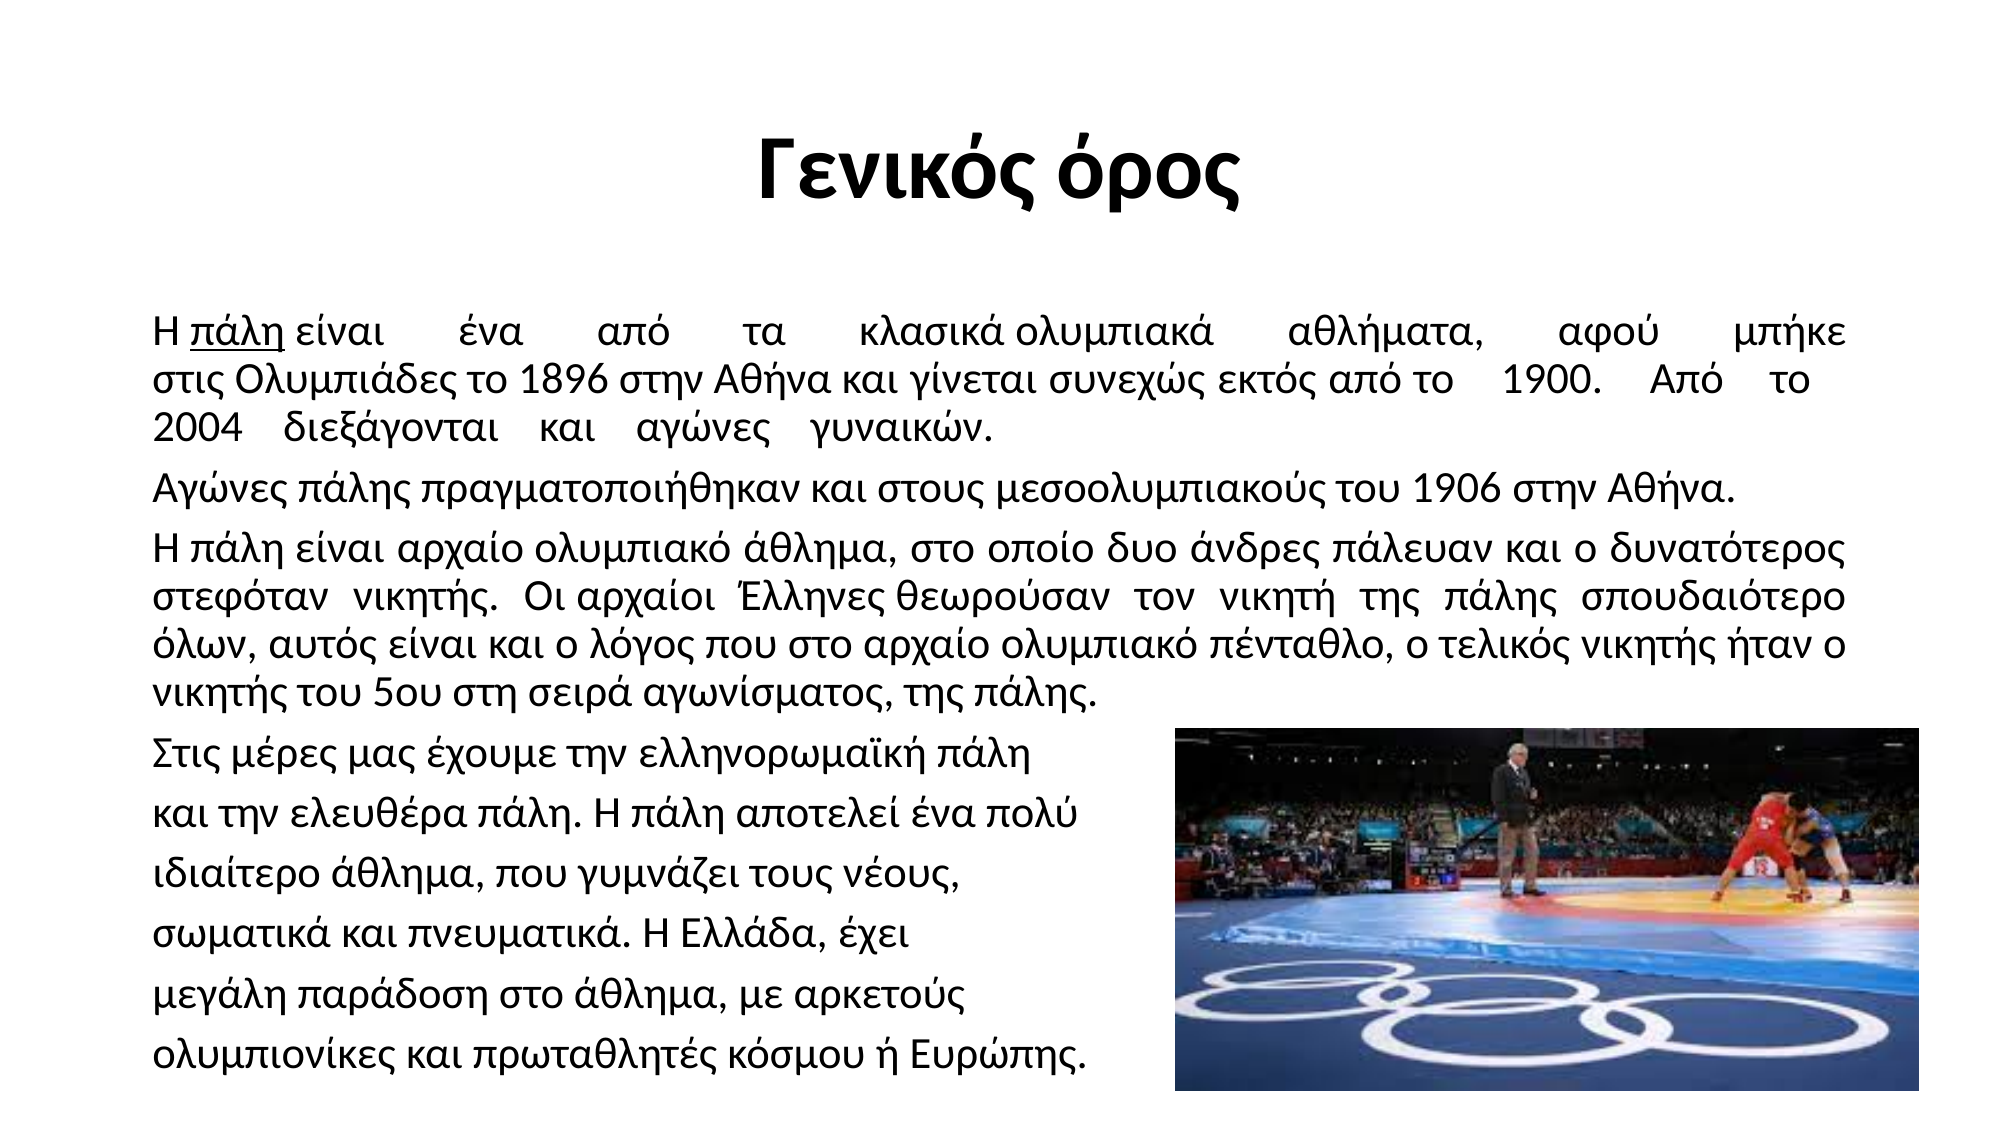

# Γενικός όρος
Η πάλη είναι ένα από τα κλασικά ολυμπιακά αθλήματα, αφού μπήκε στις Ολυμπιάδες το 1896 στην Αθήνα και γίνεται συνεχώς εκτός από το 1900. Από το 2004 διεξάγονται και αγώνες γυναικών.
Αγώνες πάλης πραγματοποιήθηκαν και στους μεσοολυμπιακούς του 1906 στην Αθήνα.
Η πάλη είναι αρχαίο ολυμπιακό άθλημα, στο οποίο δυο άνδρες πάλευαν και ο δυνατότερος στεφόταν νικητής. Οι αρχαίοι Έλληνες θεωρούσαν τον νικητή της πάλης σπουδαιότερο όλων, αυτός είναι και ο λόγος που στο αρχαίο ολυμπιακό πένταθλο, ο τελικός νικητής ήταν ο νικητής του 5ου στη σειρά αγωνίσματος, της πάλης.
Στις μέρες μας έχουμε την ελληνορωμαϊκή πάλη
και την ελευθέρα πάλη. Η πάλη αποτελεί ένα πολύ
ιδιαίτερο άθλημα, που γυμνάζει τους νέους,
σωματικά και πνευματικά. Η Ελλάδα, έχει
μεγάλη παράδοση στο άθλημα, με αρκετούς
ολυμπιονίκες και πρωταθλητές κόσμου ή Ευρώπης.